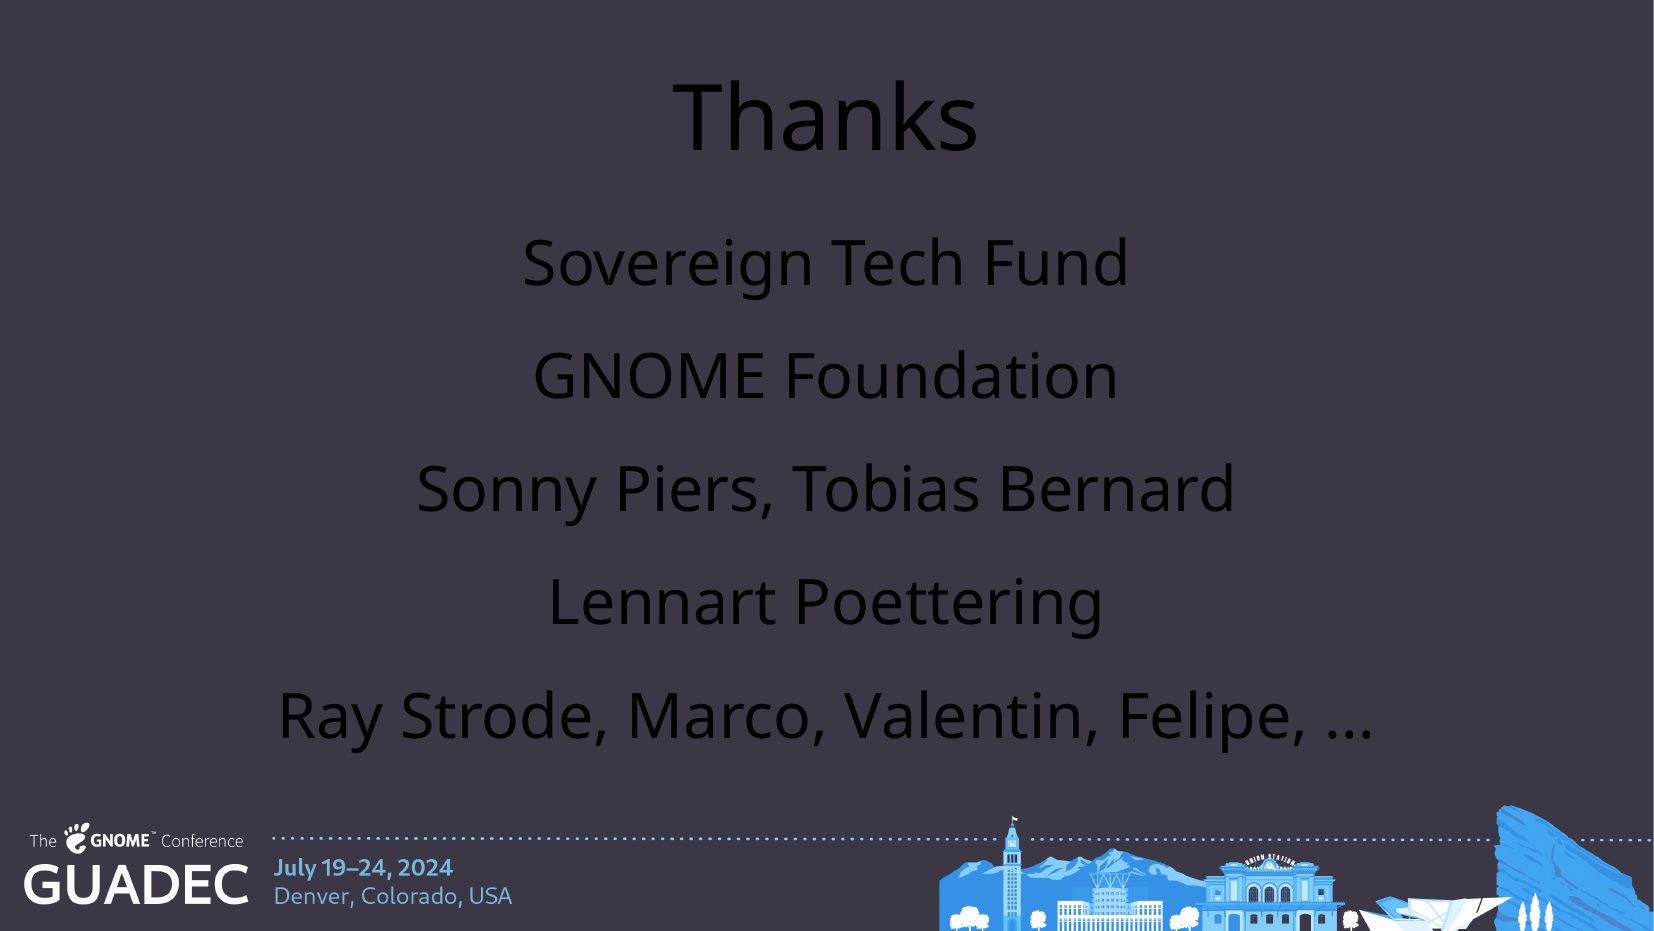

# Thanks
Sovereign Tech Fund
GNOME Foundation
Sonny Piers, Tobias Bernard
Lennart Poettering
Ray Strode, Marco, Valentin, Felipe, ...